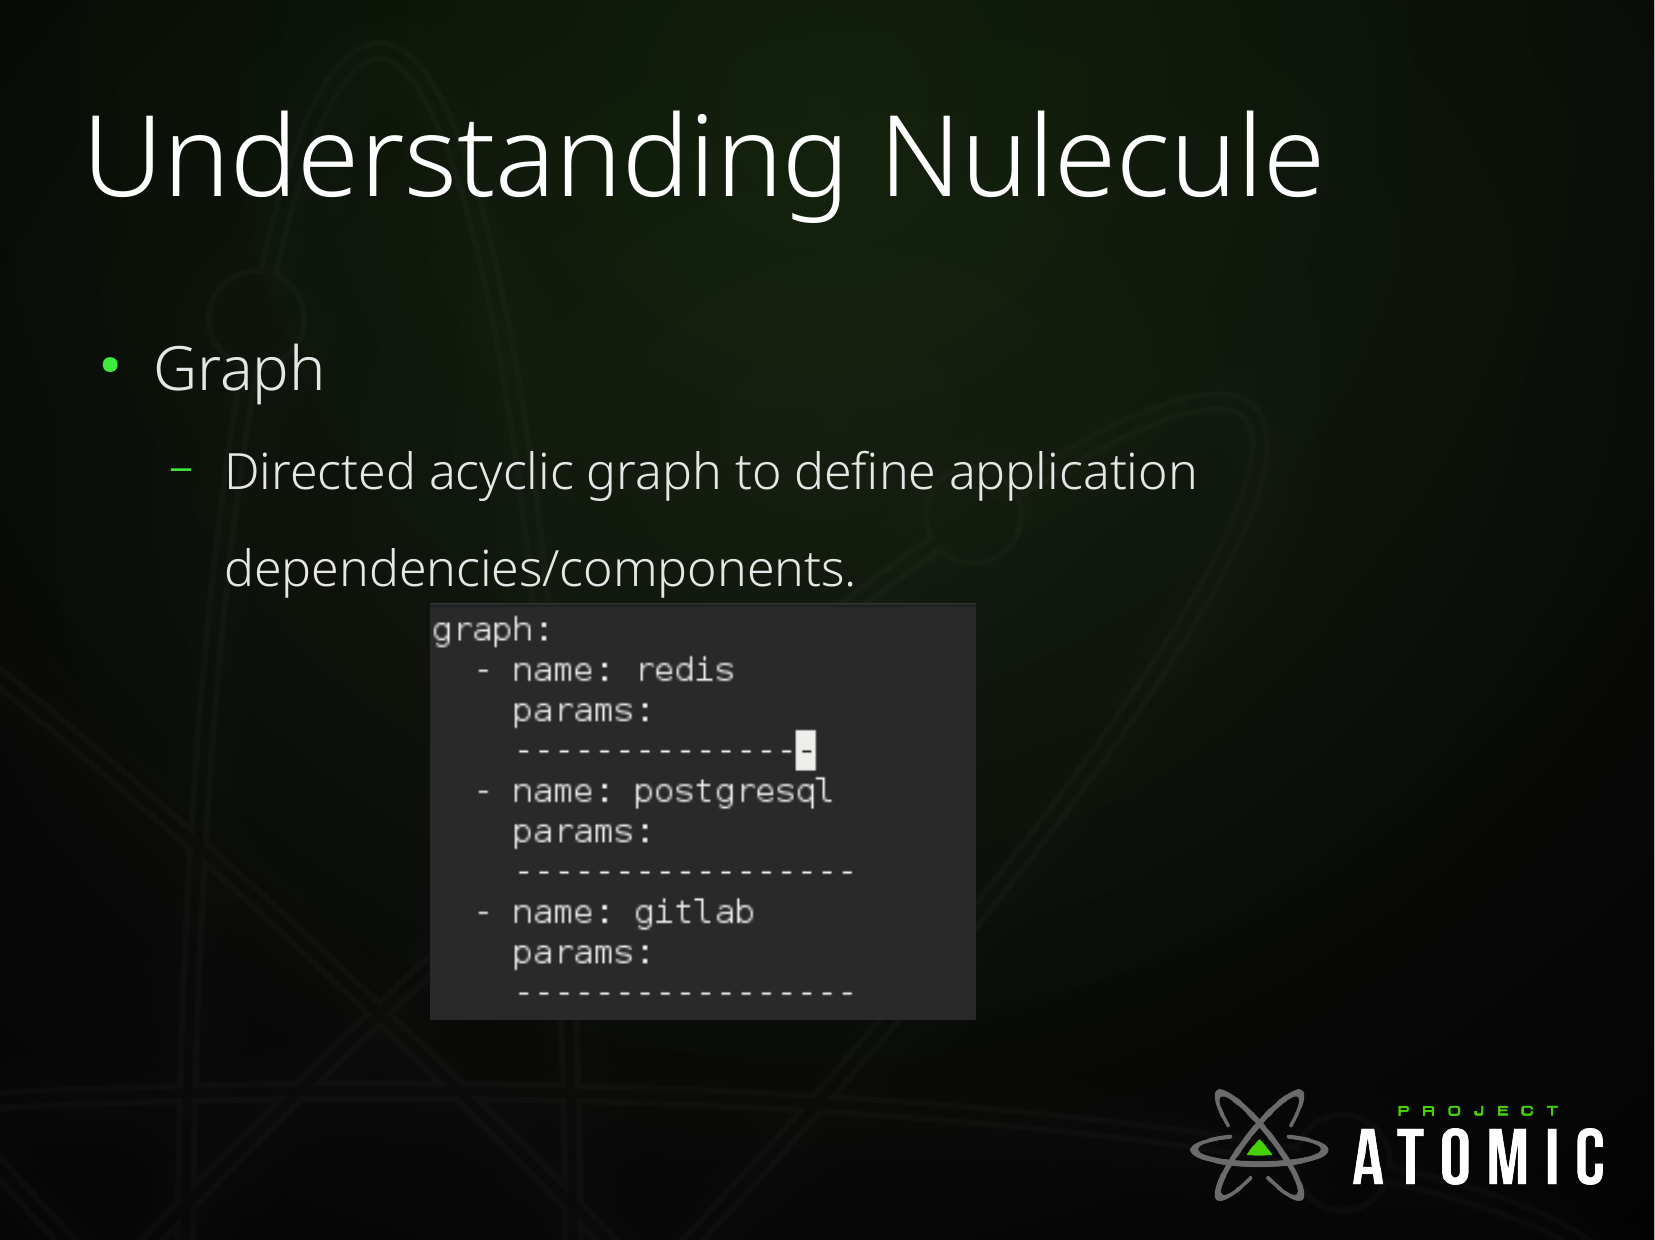

# Understanding Nulecule
Graph
Directed acyclic graph to define application dependencies/components.